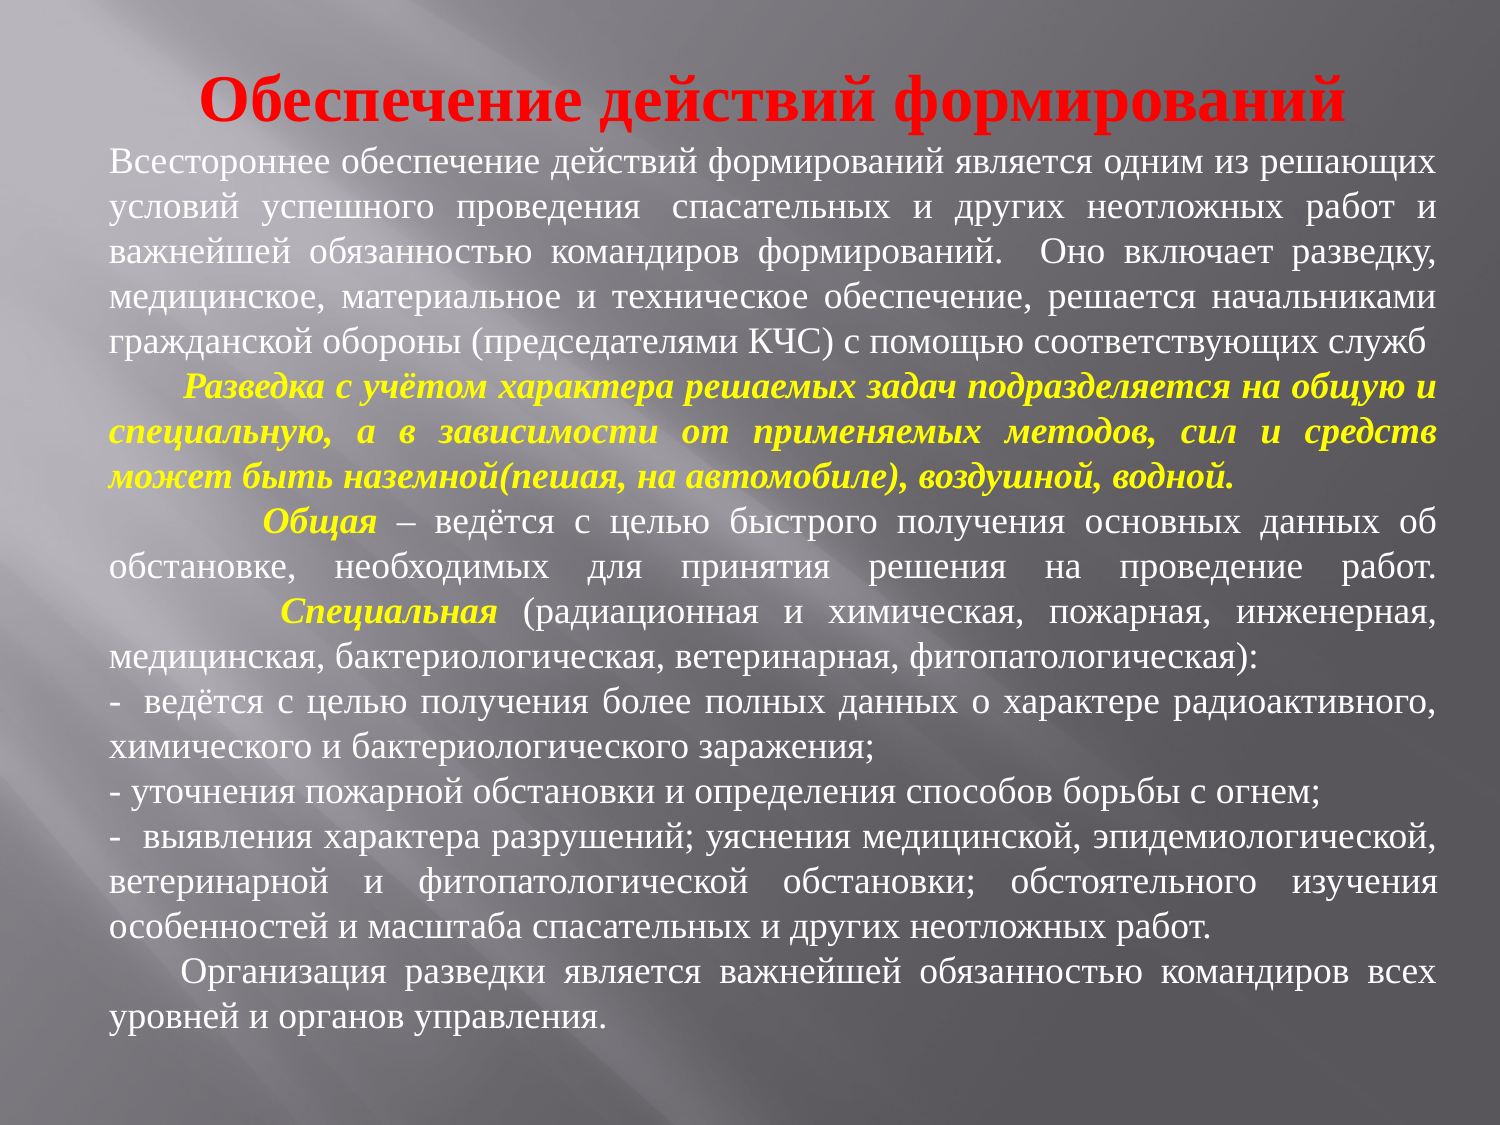

Обеспечение действий формирований
Всестороннее обеспечение действий формирований является одним из решающих условий успешного проведения  спасательных и других неотложных работ и важнейшей обязанностью командиров формирований. Оно включает разведку, медицинское, материальное и техническое обеспечение, решается начальниками гражданской обороны (председателями КЧС) с помощью соответствующих служб
 Разведка с учётом характера решаемых задач подразделяется на общую и специальную, а в зависимости от применяемых методов, сил и средств может быть наземной(пешая, на автомобиле), воздушной, водной.
 Общая – ведётся с целью быстрого получения основных данных об обстановке, необходимых для принятия решения на проведение работ.
 Специальная (радиационная и химическая, пожарная, инженерная, медицинская, бактериологическая, ветеринарная, фитопатологическая):
-  ведётся с целью получения более полных данных о характере радиоактивного, химического и бактериологического заражения;
- уточнения пожарной обстановки и определения способов борьбы с огнем;
- выявления характера разрушений; уяснения медицинской, эпидемиологической, ветеринарной и фитопатологической обстановки; обстоятельного изу­чения особенностей и масштаба спасательных и других неотложных работ.
 Организация разведки является важнейшей обязанностью командиров всех уровней и органов управления.